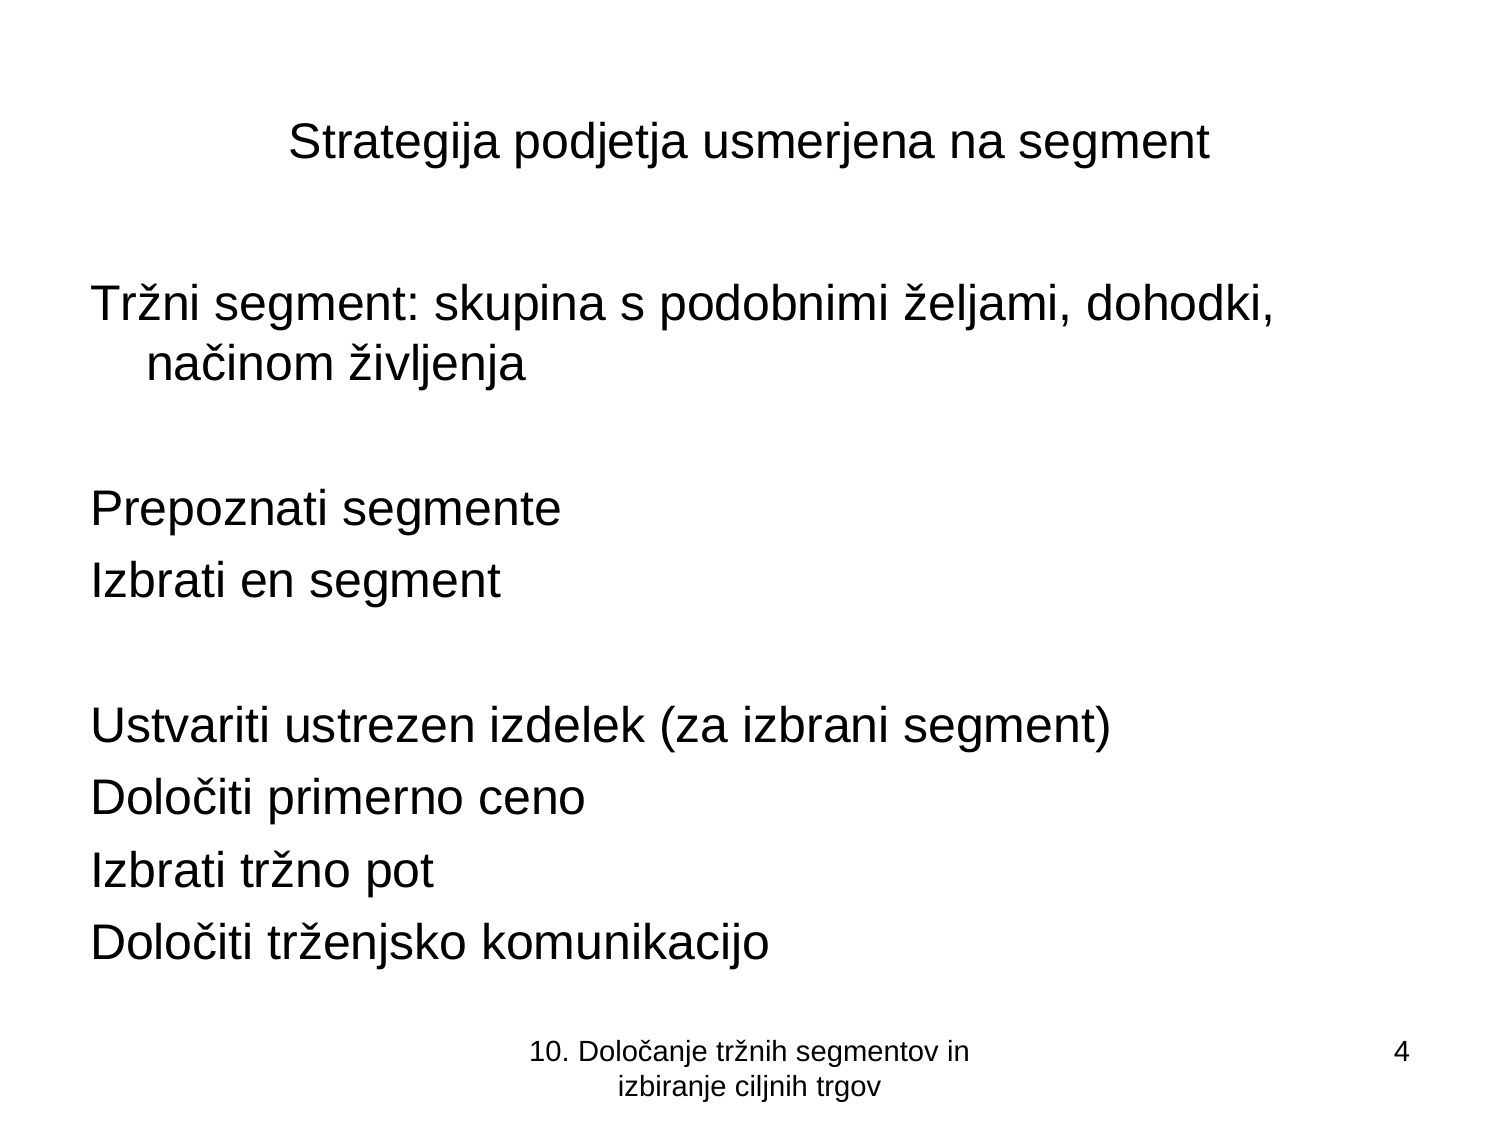

# Strategija podjetja usmerjena na segment
Tržni segment: skupina s podobnimi željami, dohodki, načinom življenja
Prepoznati segmente
Izbrati en segment
Ustvariti ustrezen izdelek (za izbrani segment)
Določiti primerno ceno
Izbrati tržno pot
Določiti trženjsko komunikacijo
10. Določanje tržnih segmentov in izbiranje ciljnih trgov